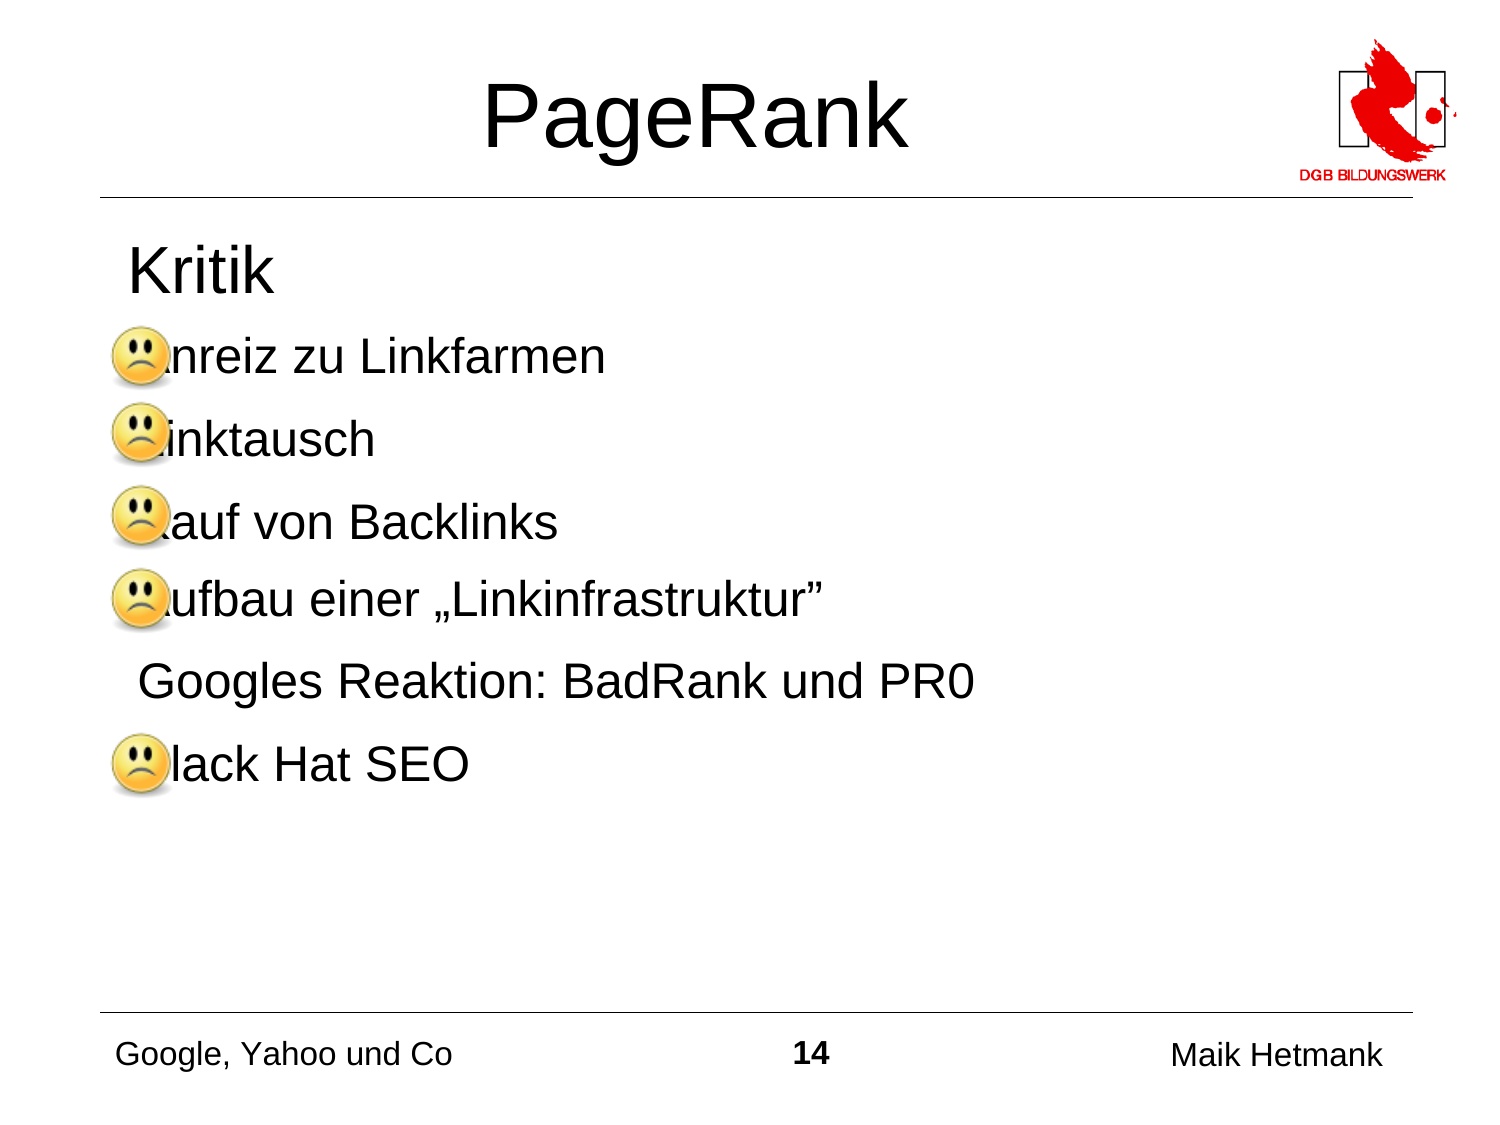

# PageRank
Kritik
Anreiz zu Linkfarmen
Linktausch
Kauf von Backlinks
Aufbau einer „Linkinfrastruktur”
Googles Reaktion: BadRank und PR0
Black Hat SEO